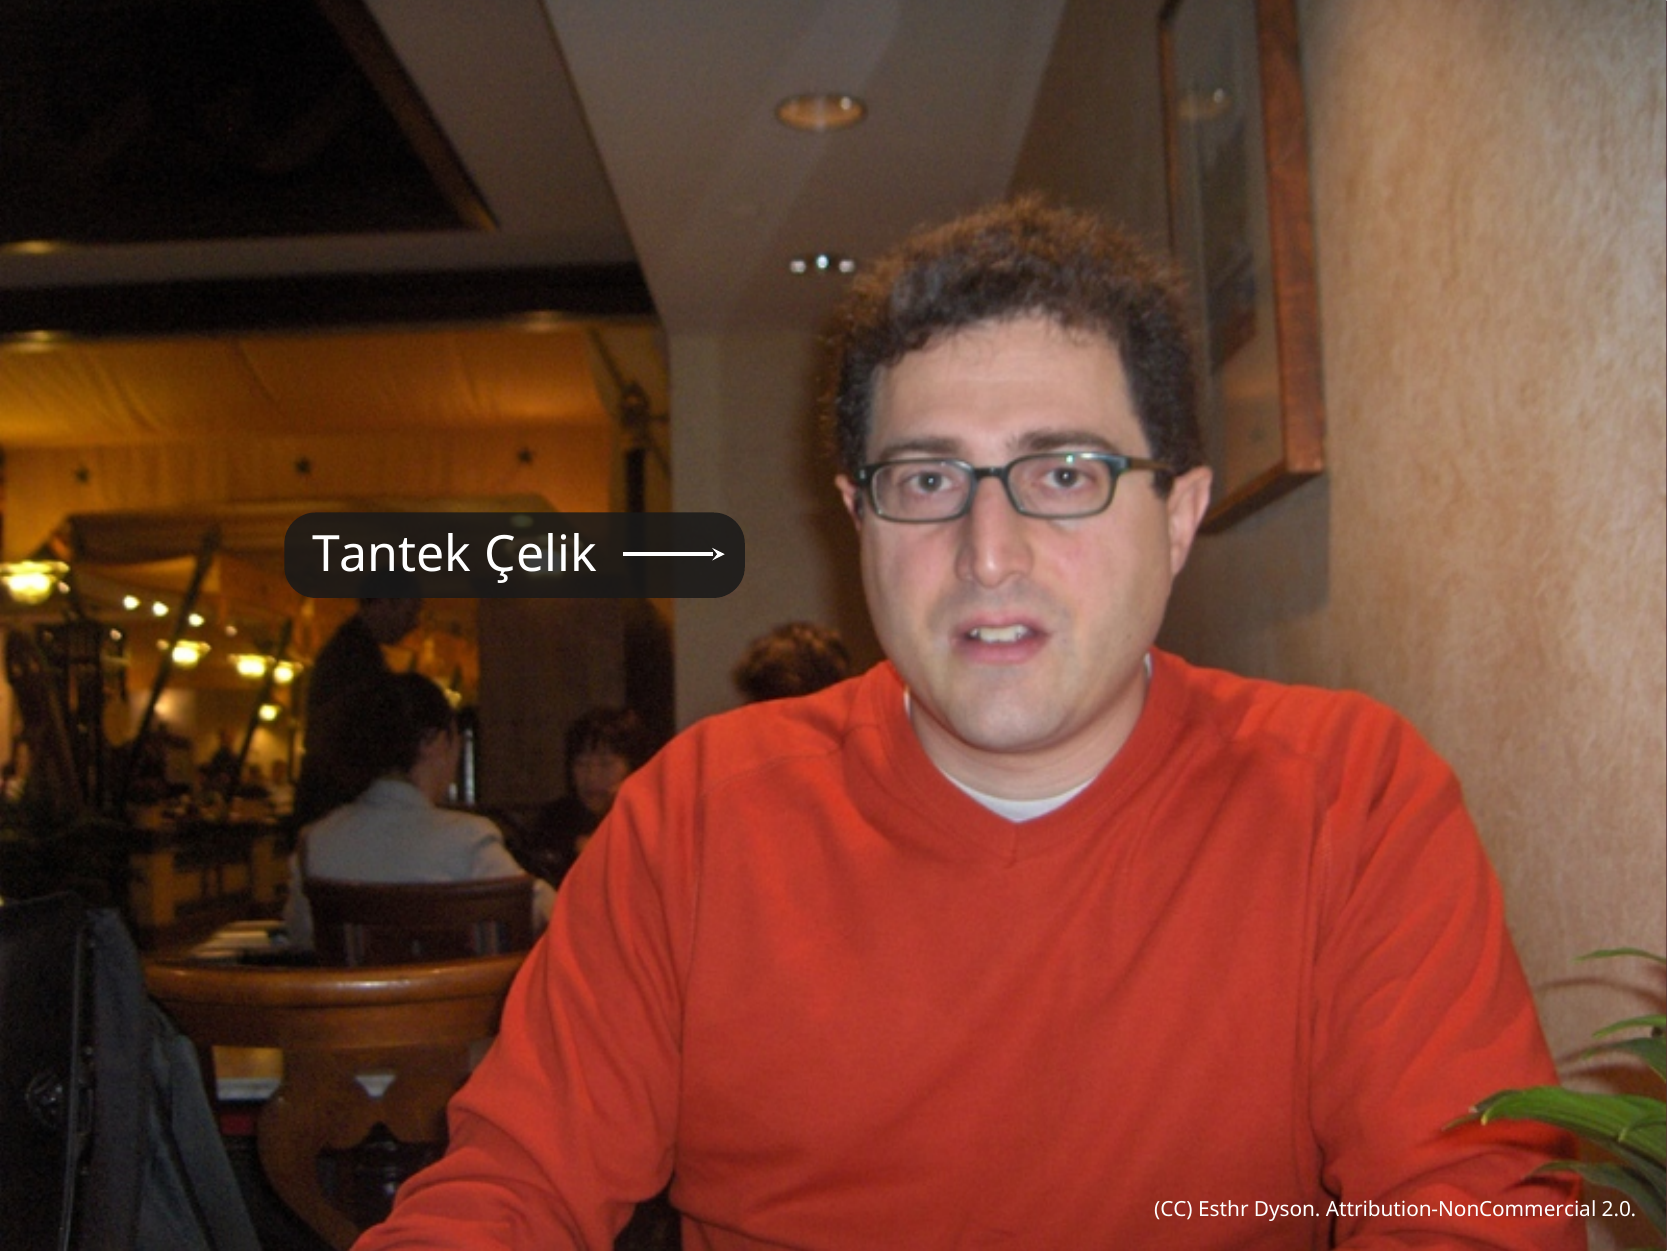

Tantek Çelik
(CC) Esthr Dyson. Attribution-NonCommercial 2.0.